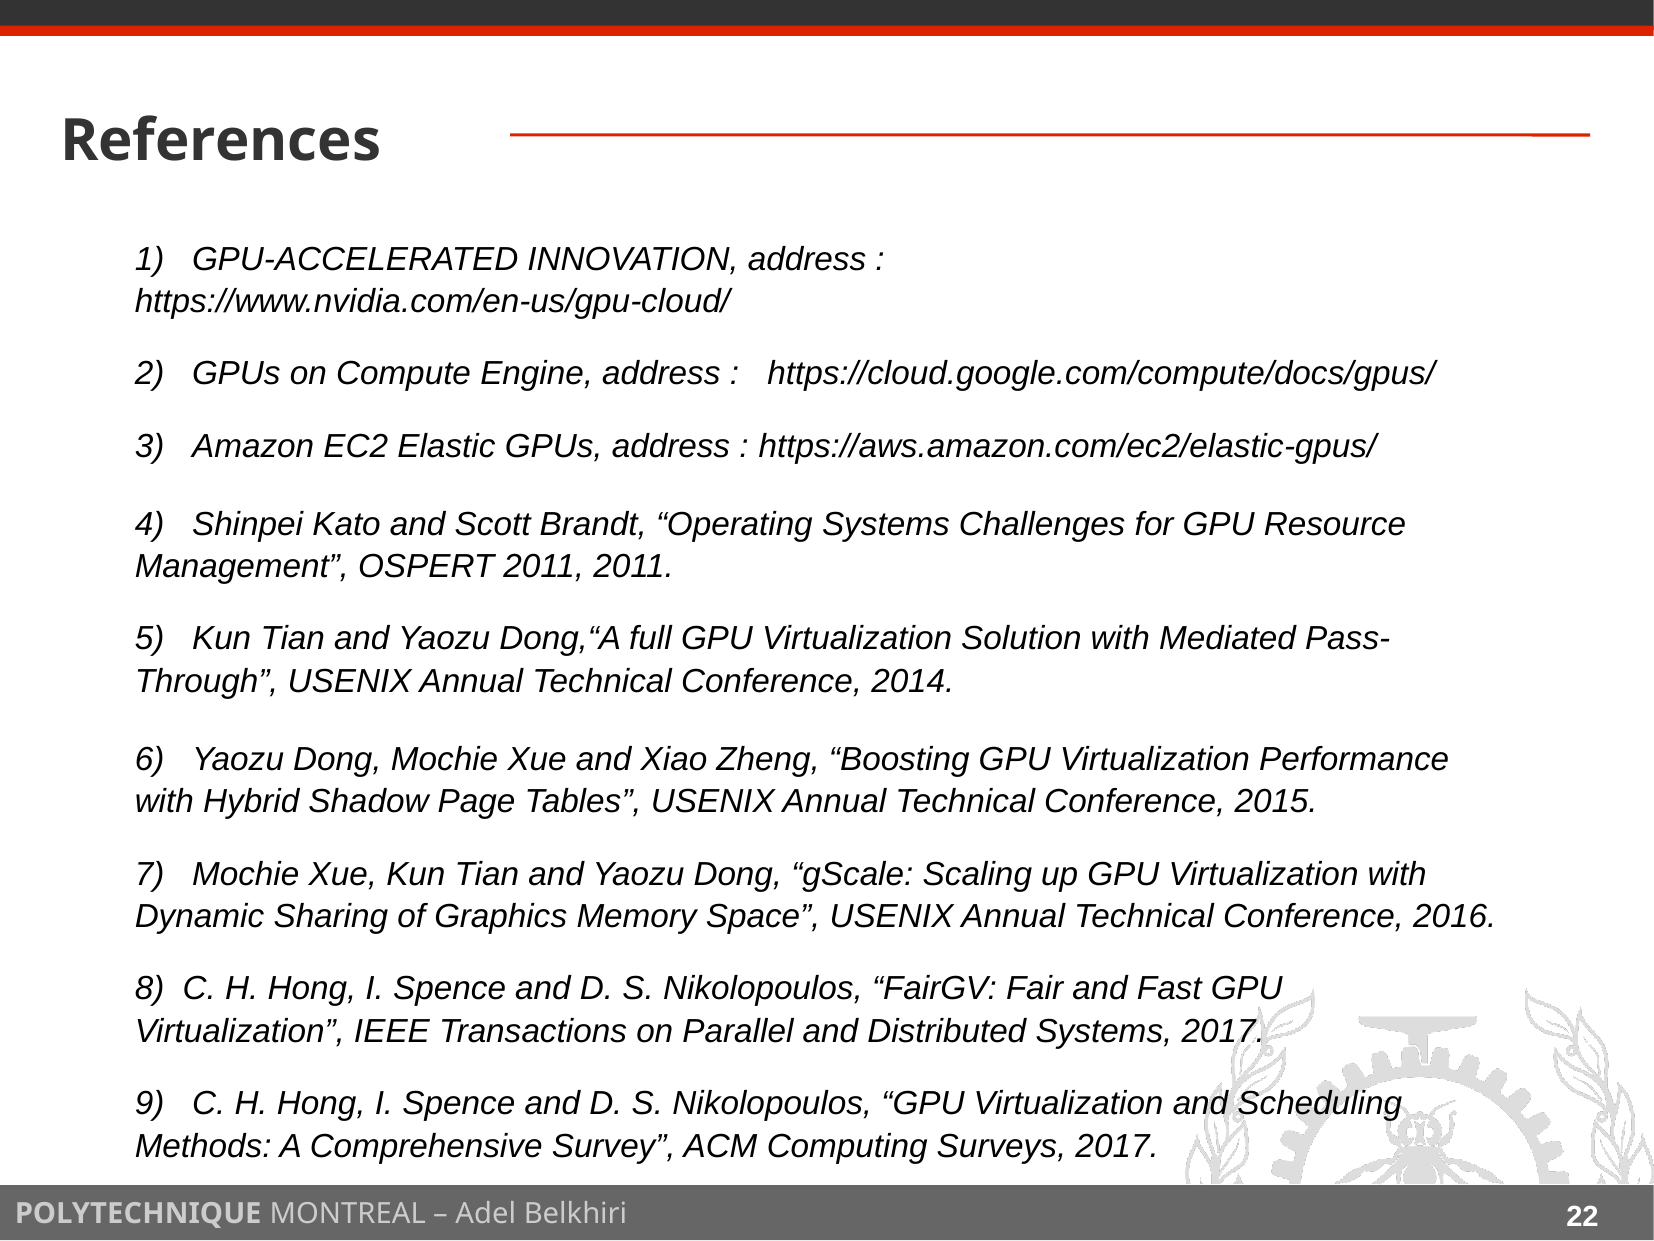

References
 GPU-ACCELERATED INNOVATION, address : https://www.nvidia.com/en-us/gpu-cloud/
 GPUs on Compute Engine, address : https://cloud.google.com/compute/docs/gpus/
 Amazon EC2 Elastic GPUs, address : https://aws.amazon.com/ec2/elastic-gpus/
 Shinpei Kato and Scott Brandt, “Operating Systems Challenges for GPU Resource Management”, OSPERT 2011, 2011.
 Kun Tian and Yaozu Dong,“A full GPU Virtualization Solution with Mediated Pass-Through”, USENIX Annual Technical Conference, 2014.
 Yaozu Dong, Mochie Xue and Xiao Zheng, “Boosting GPU Virtualization Performance with Hybrid Shadow Page Tables”, USENIX Annual Technical Conference, 2015.
 Mochie Xue, Kun Tian and Yaozu Dong, “gScale: Scaling up GPU Virtualization with Dynamic Sharing of Graphics Memory Space”, USENIX Annual Technical Conference, 2016.
 C. H. Hong, I. Spence and D. S. Nikolopoulos, “FairGV: Fair and Fast GPU Virtualization”, IEEE Transactions on Parallel and Distributed Systems, 2017.
 C. H. Hong, I. Spence and D. S. Nikolopoulos, “GPU Virtualization and Scheduling Methods: A Comprehensive Survey”, ACM Computing Surveys, 2017.
POLYTECHNIQUE MONTREAL – Adel Belkhiri
22